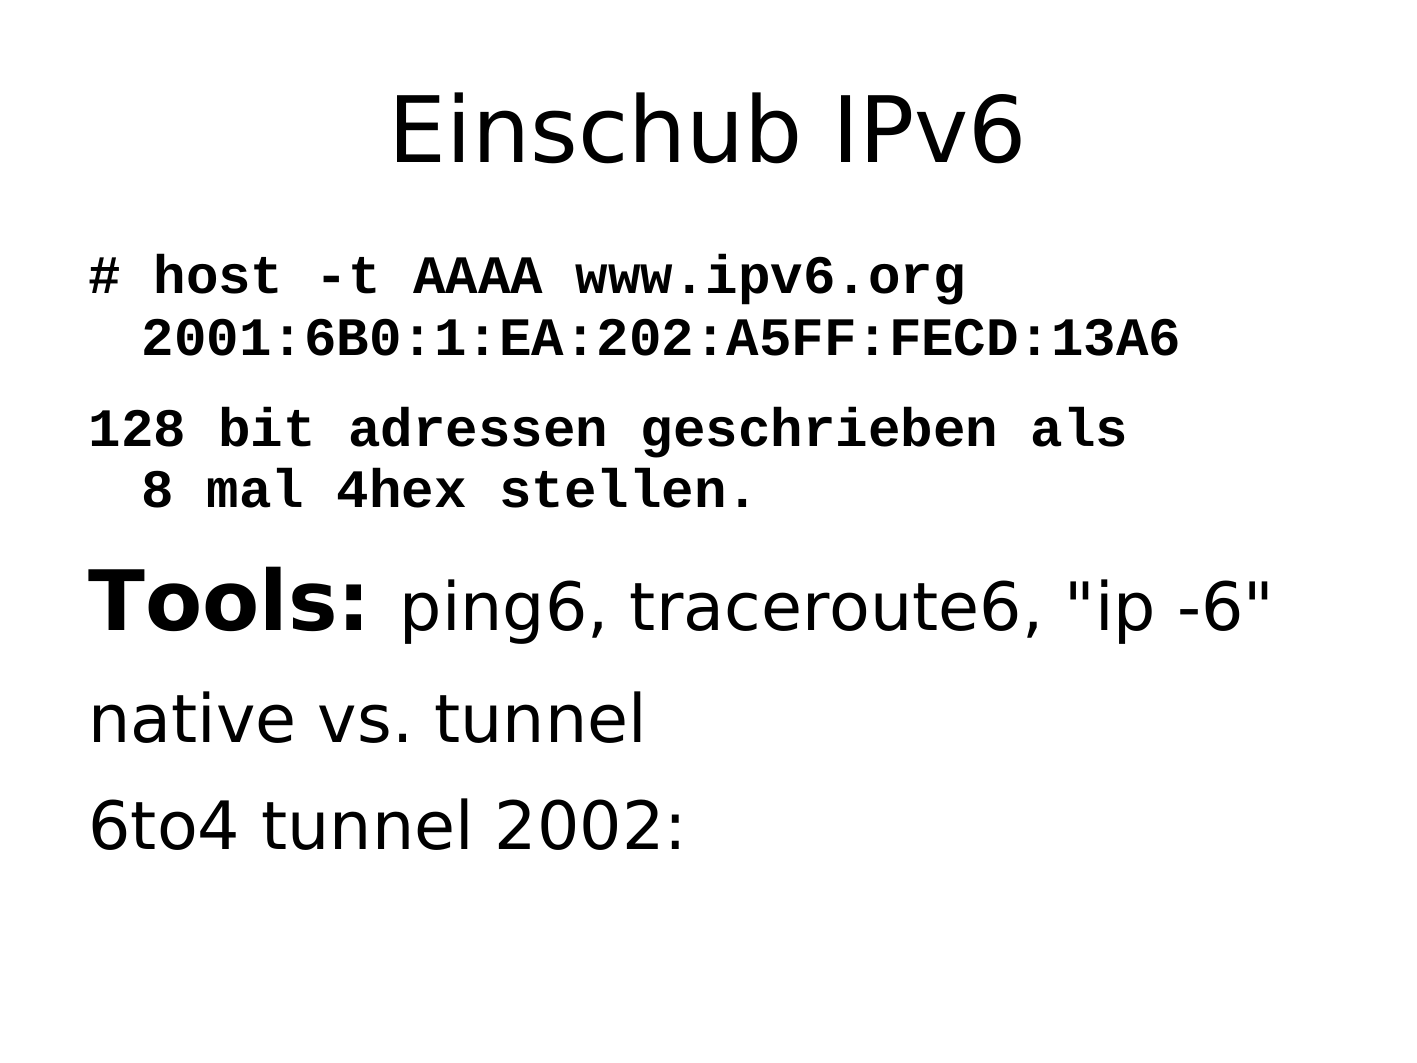

# Einschub IPv6
# host -t AAAA www.ipv6.org 2001:6B0:1:EA:202:A5FF:FECD:13A6
128 bit adressen geschrieben als
8 mal 4hex stellen.
Tools: ping6, traceroute6, "ip -6"
native vs. tunnel
6to4 tunnel 2002: